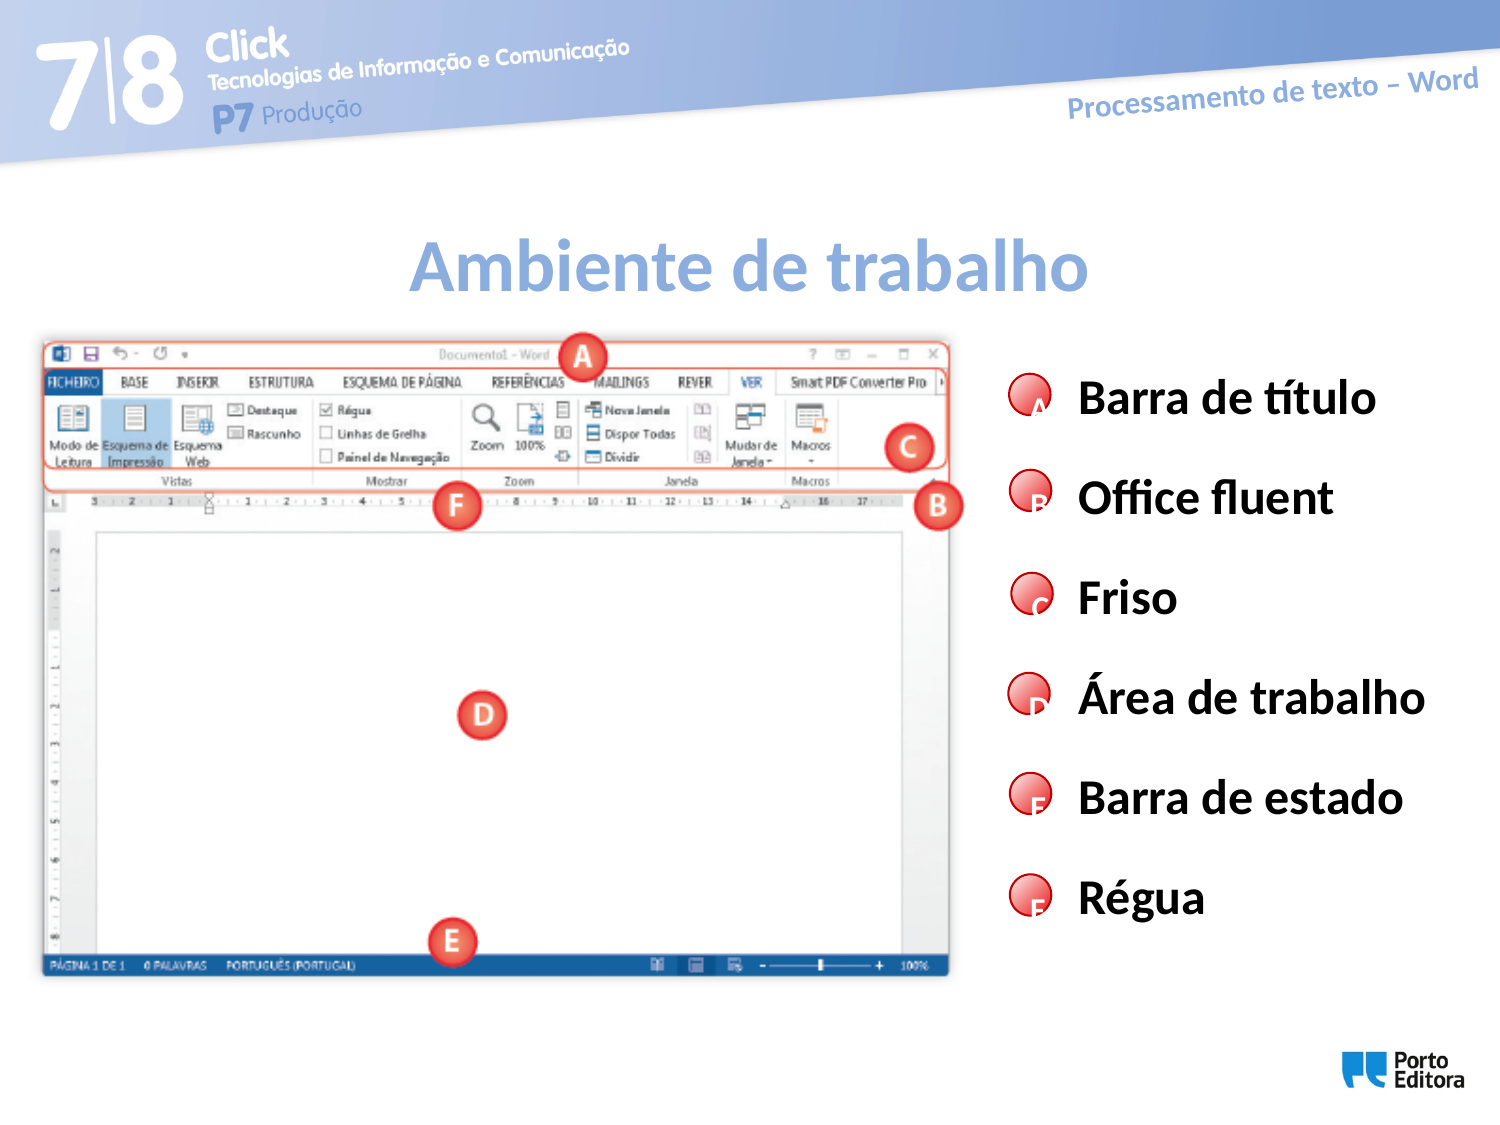

Processamento de texto – Word
Ambiente de trabalho
Barra de título
A
Office fluent
B
Friso
C
Área de trabalho
D
Barra de estado
E
Régua
F